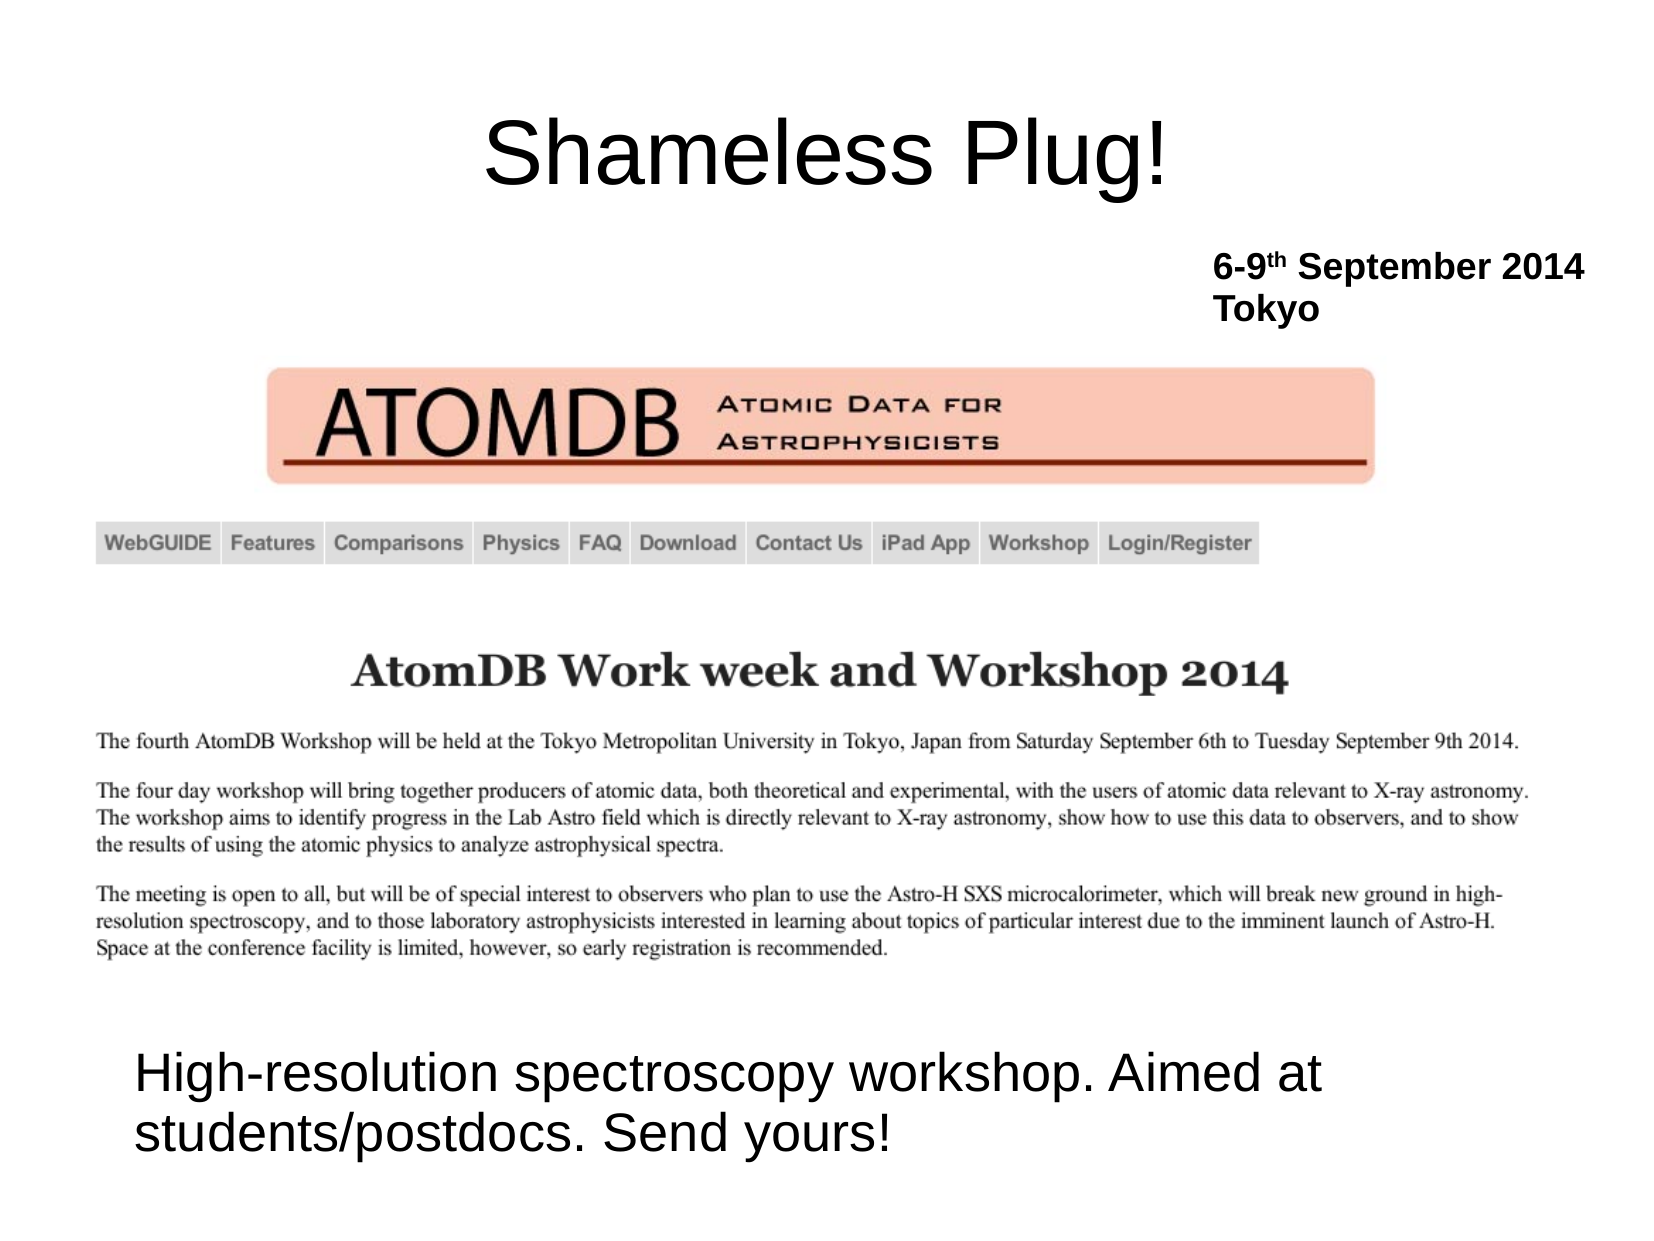

# Shameless Plug!
6-9th September 2014
Tokyo
High-resolution spectroscopy workshop. Aimed at students/postdocs. Send yours!